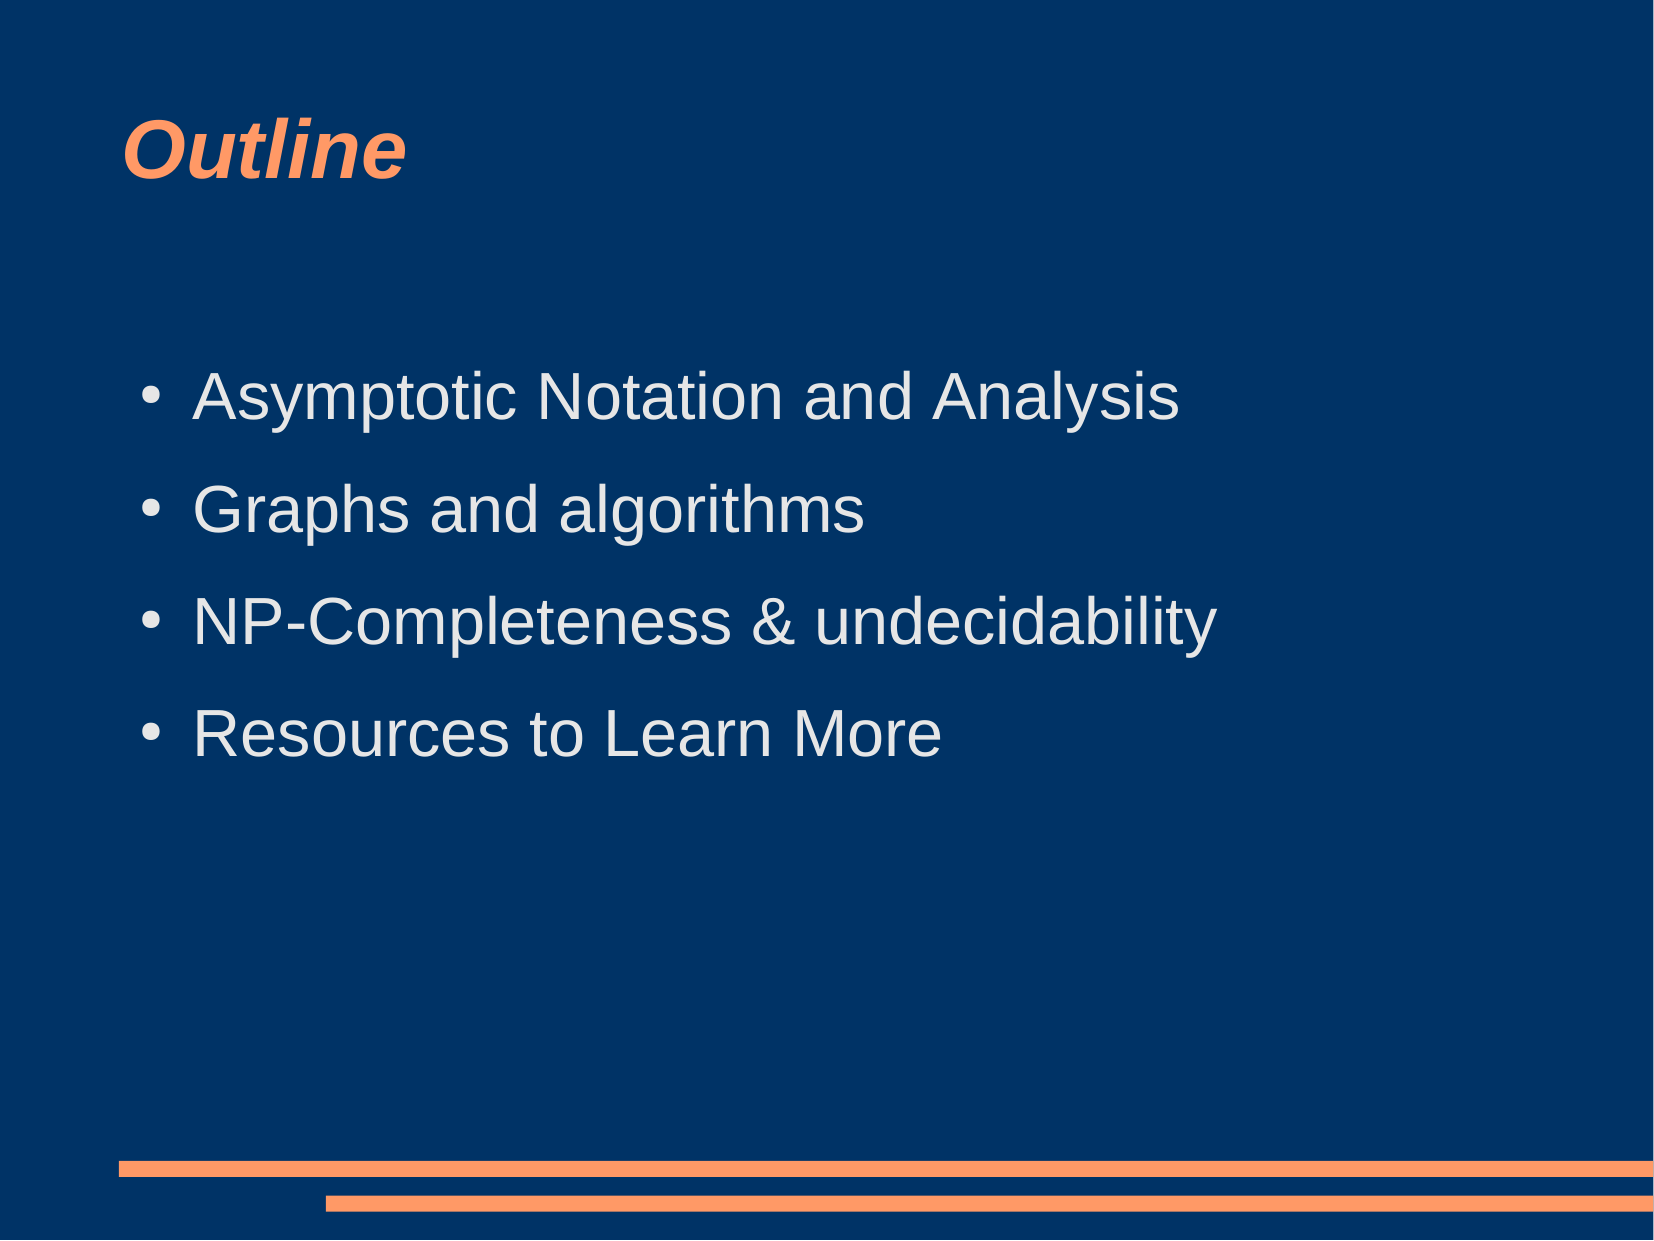

# Outline
Asymptotic Notation and Analysis
Graphs and algorithms
NP-Completeness & undecidability
Resources to Learn More